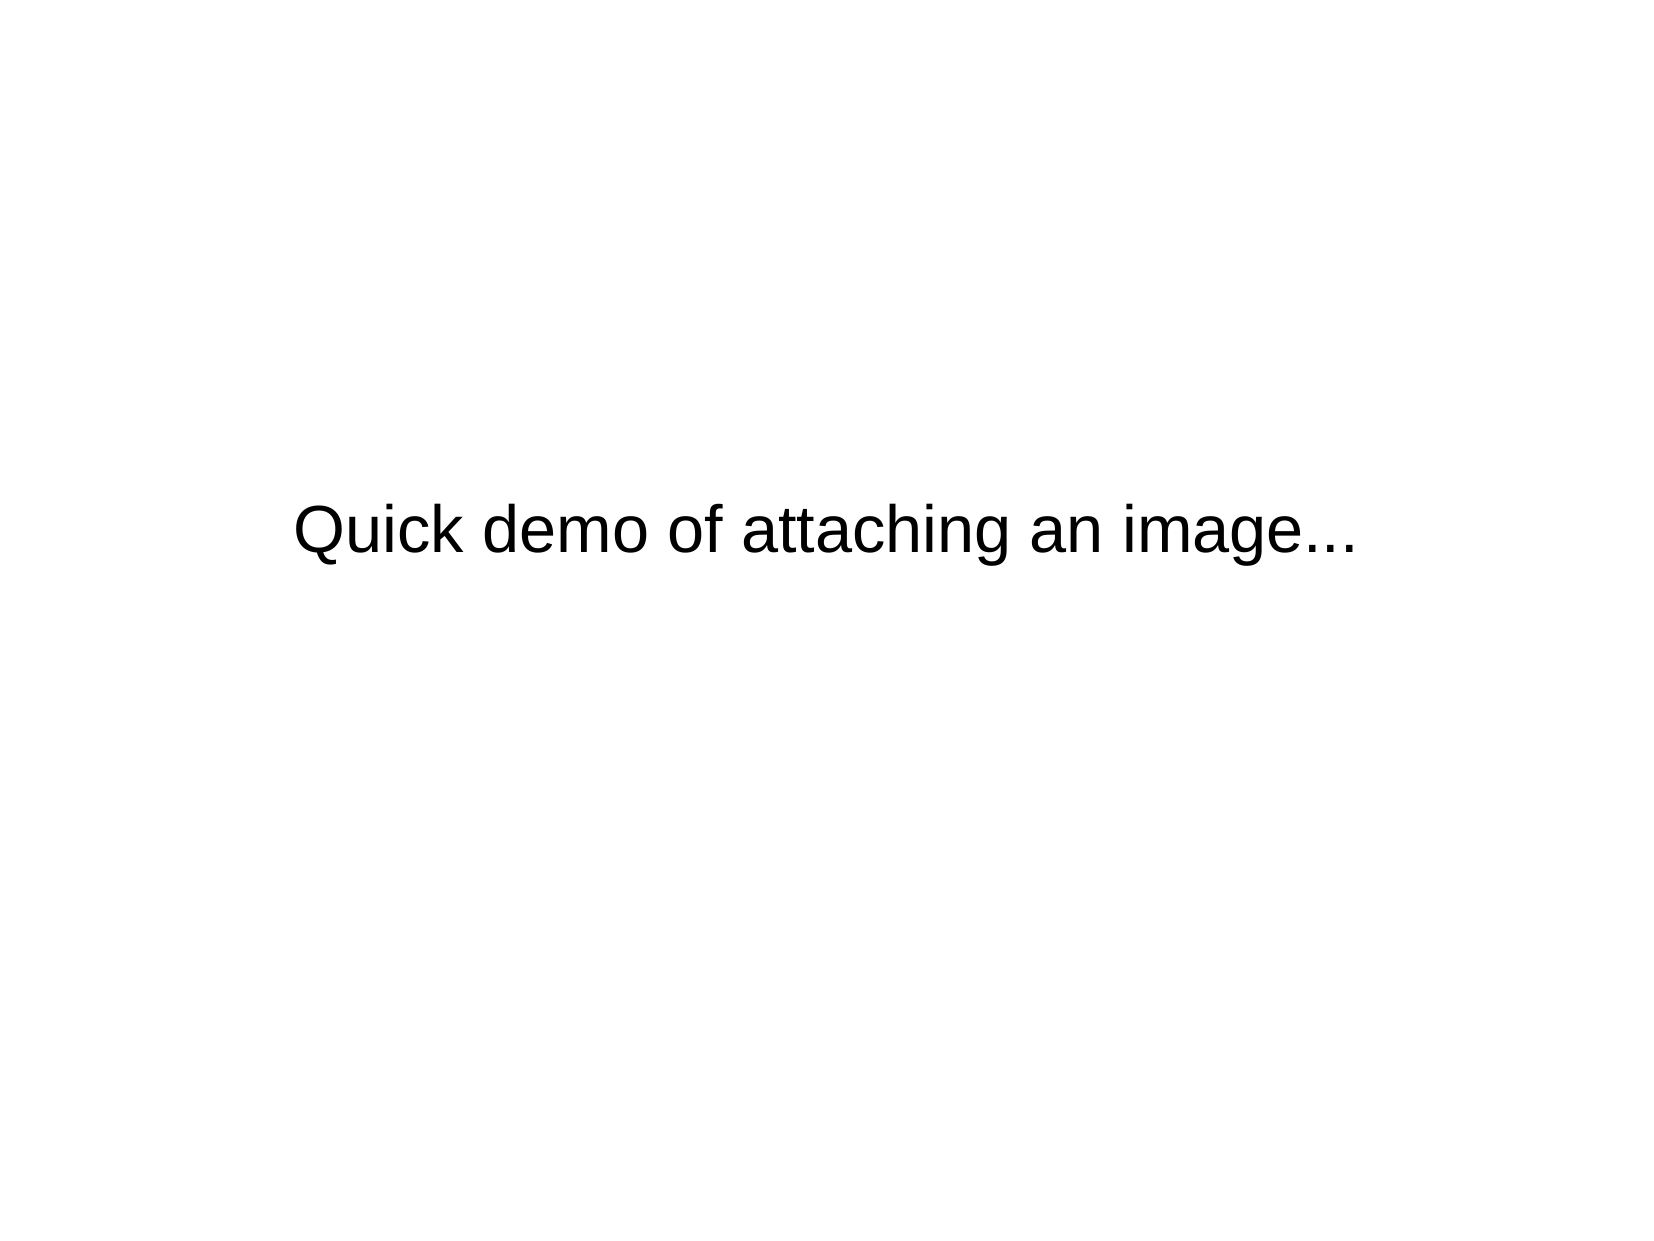

# Quick demo of attaching an image...